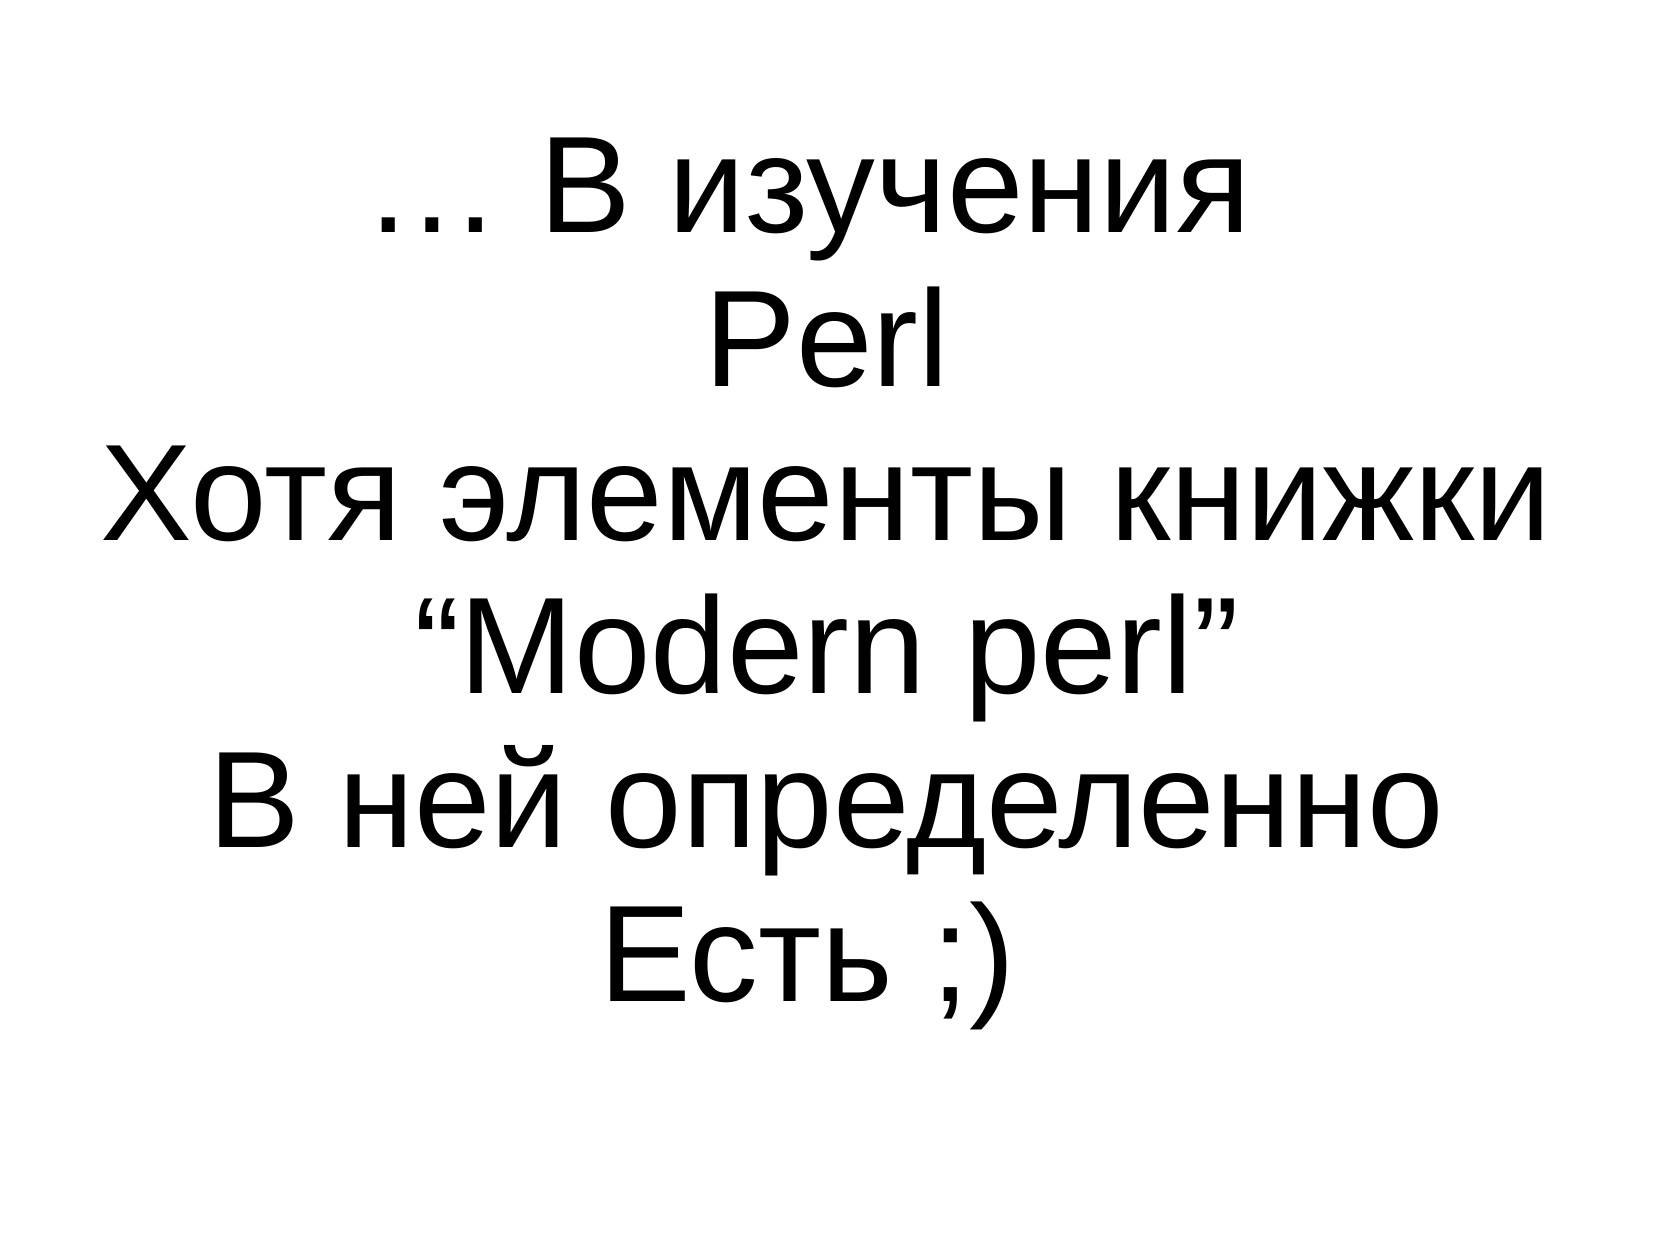

# … В изучения
Perl
Хотя элементы книжки “Modern perl”
В ней определенно
Есть ;)